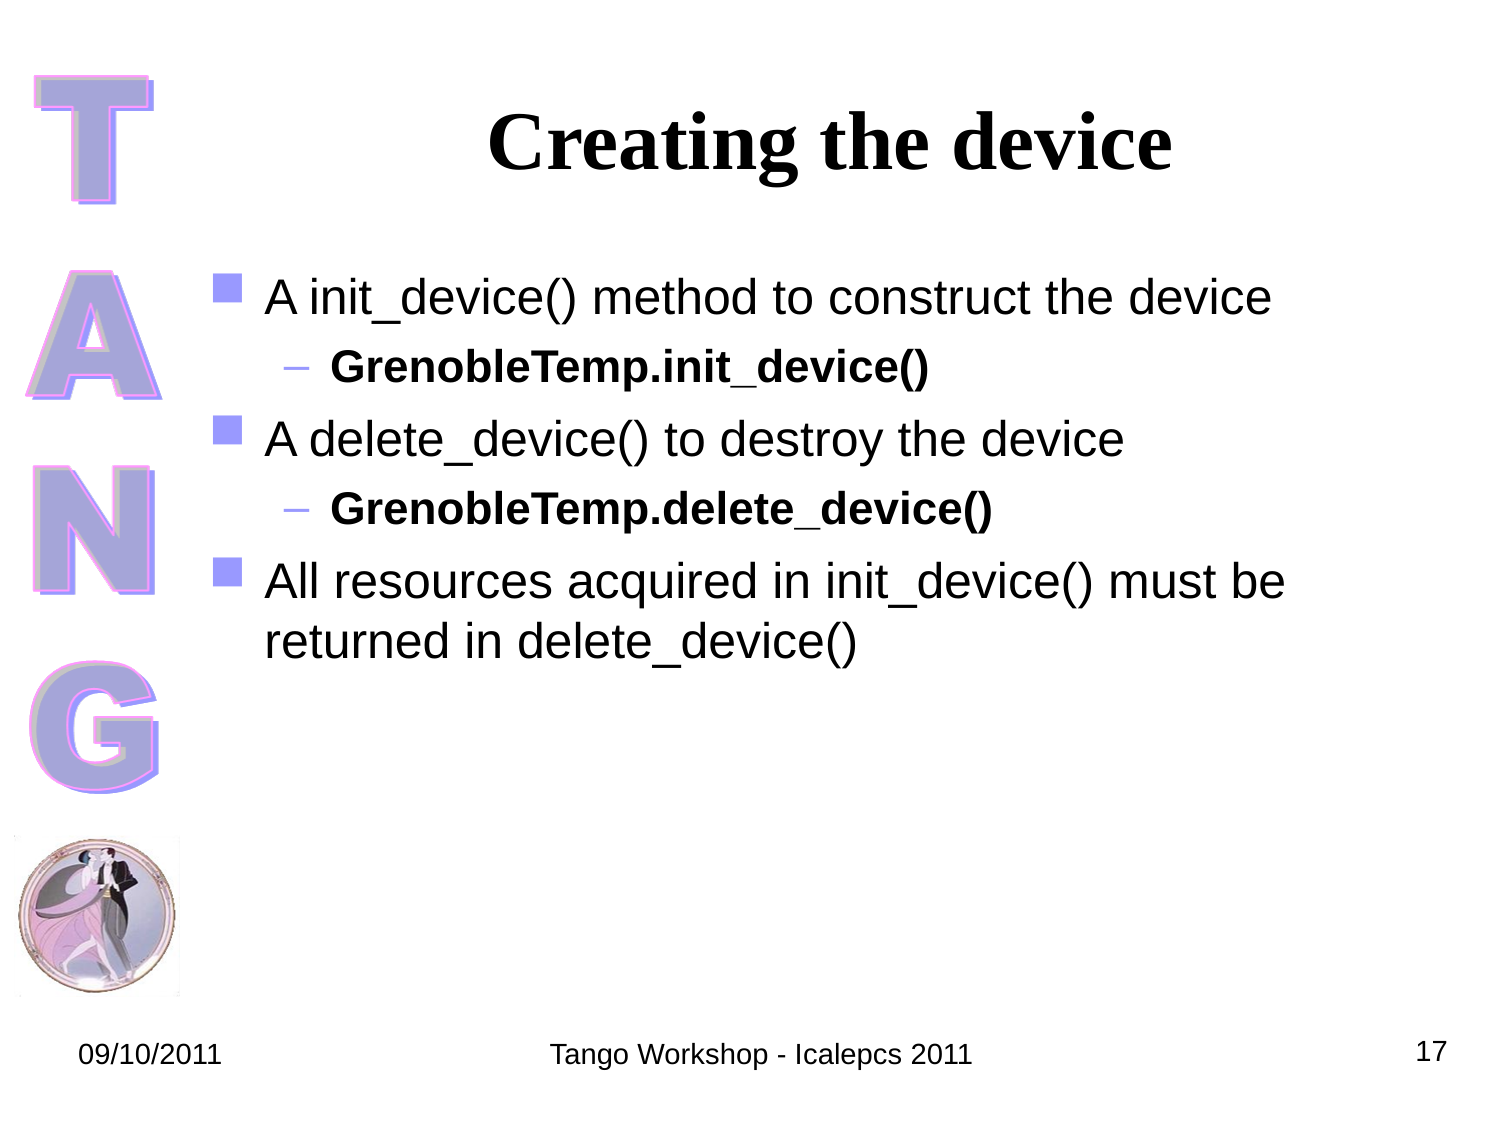

# Creating the device
A init_device() method to construct the device
GrenobleTemp.init_device()
A delete_device() to destroy the device
GrenobleTemp.delete_device()
All resources acquired in init_device() must be returned in delete_device()
17
09/10/2011
Tango workshop - Icalepcs 2011